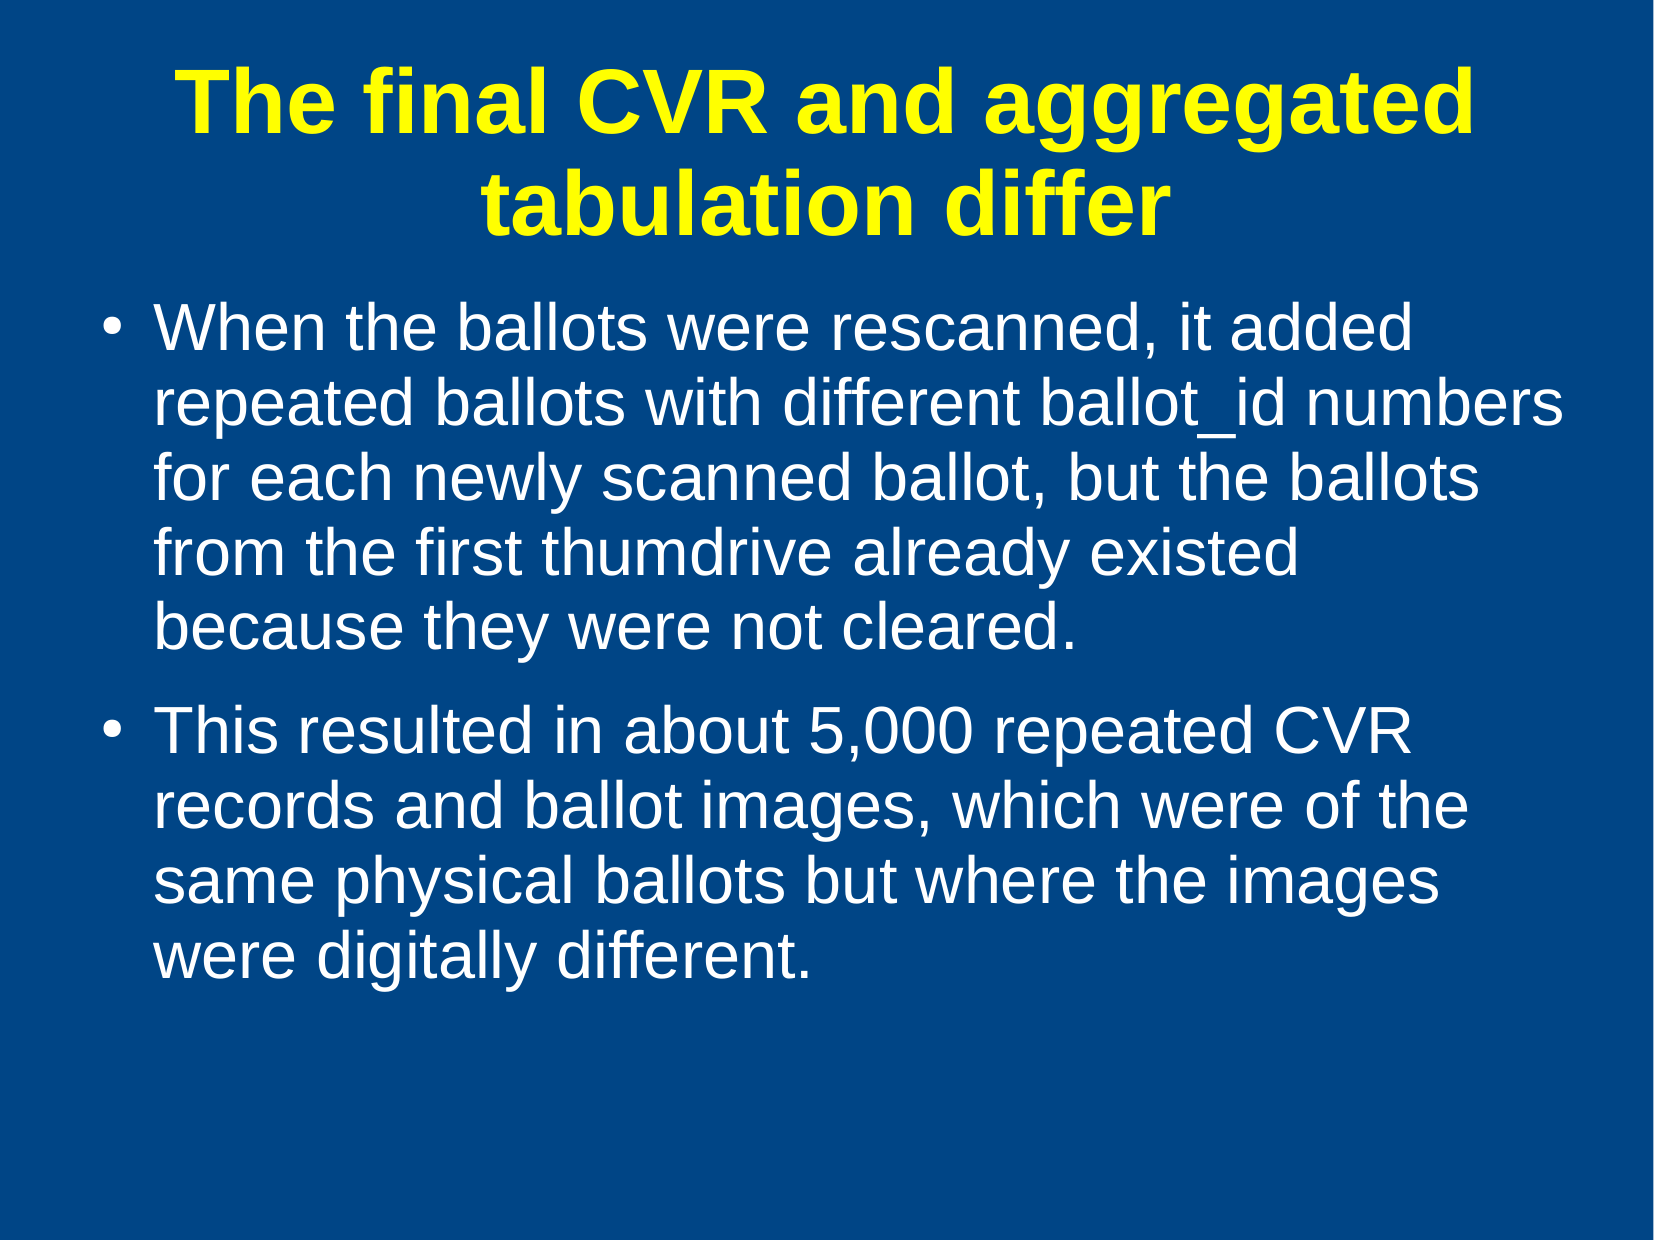

# The final CVR and aggregated tabulation differ
When the ballots were rescanned, it added repeated ballots with different ballot_id numbers for each newly scanned ballot, but the ballots from the first thumdrive already existed because they were not cleared.
This resulted in about 5,000 repeated CVR records and ballot images, which were of the same physical ballots but where the images were digitally different.